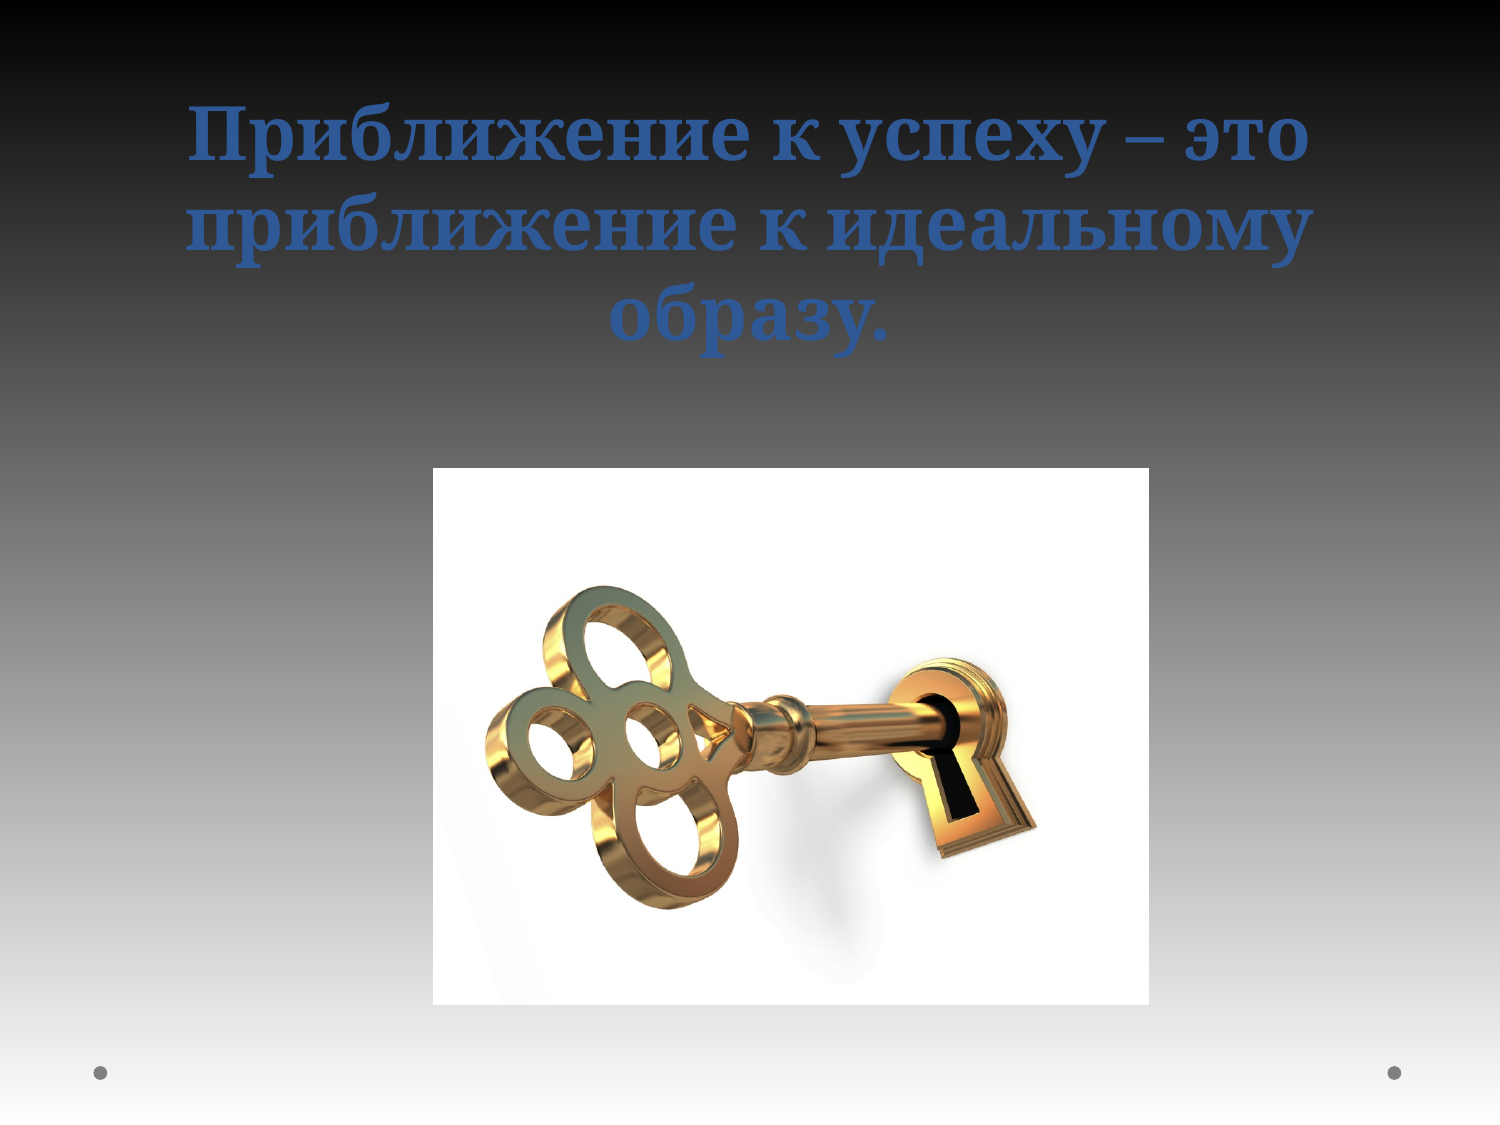

# Приближение к успеху – это приближение к идеальному образу.